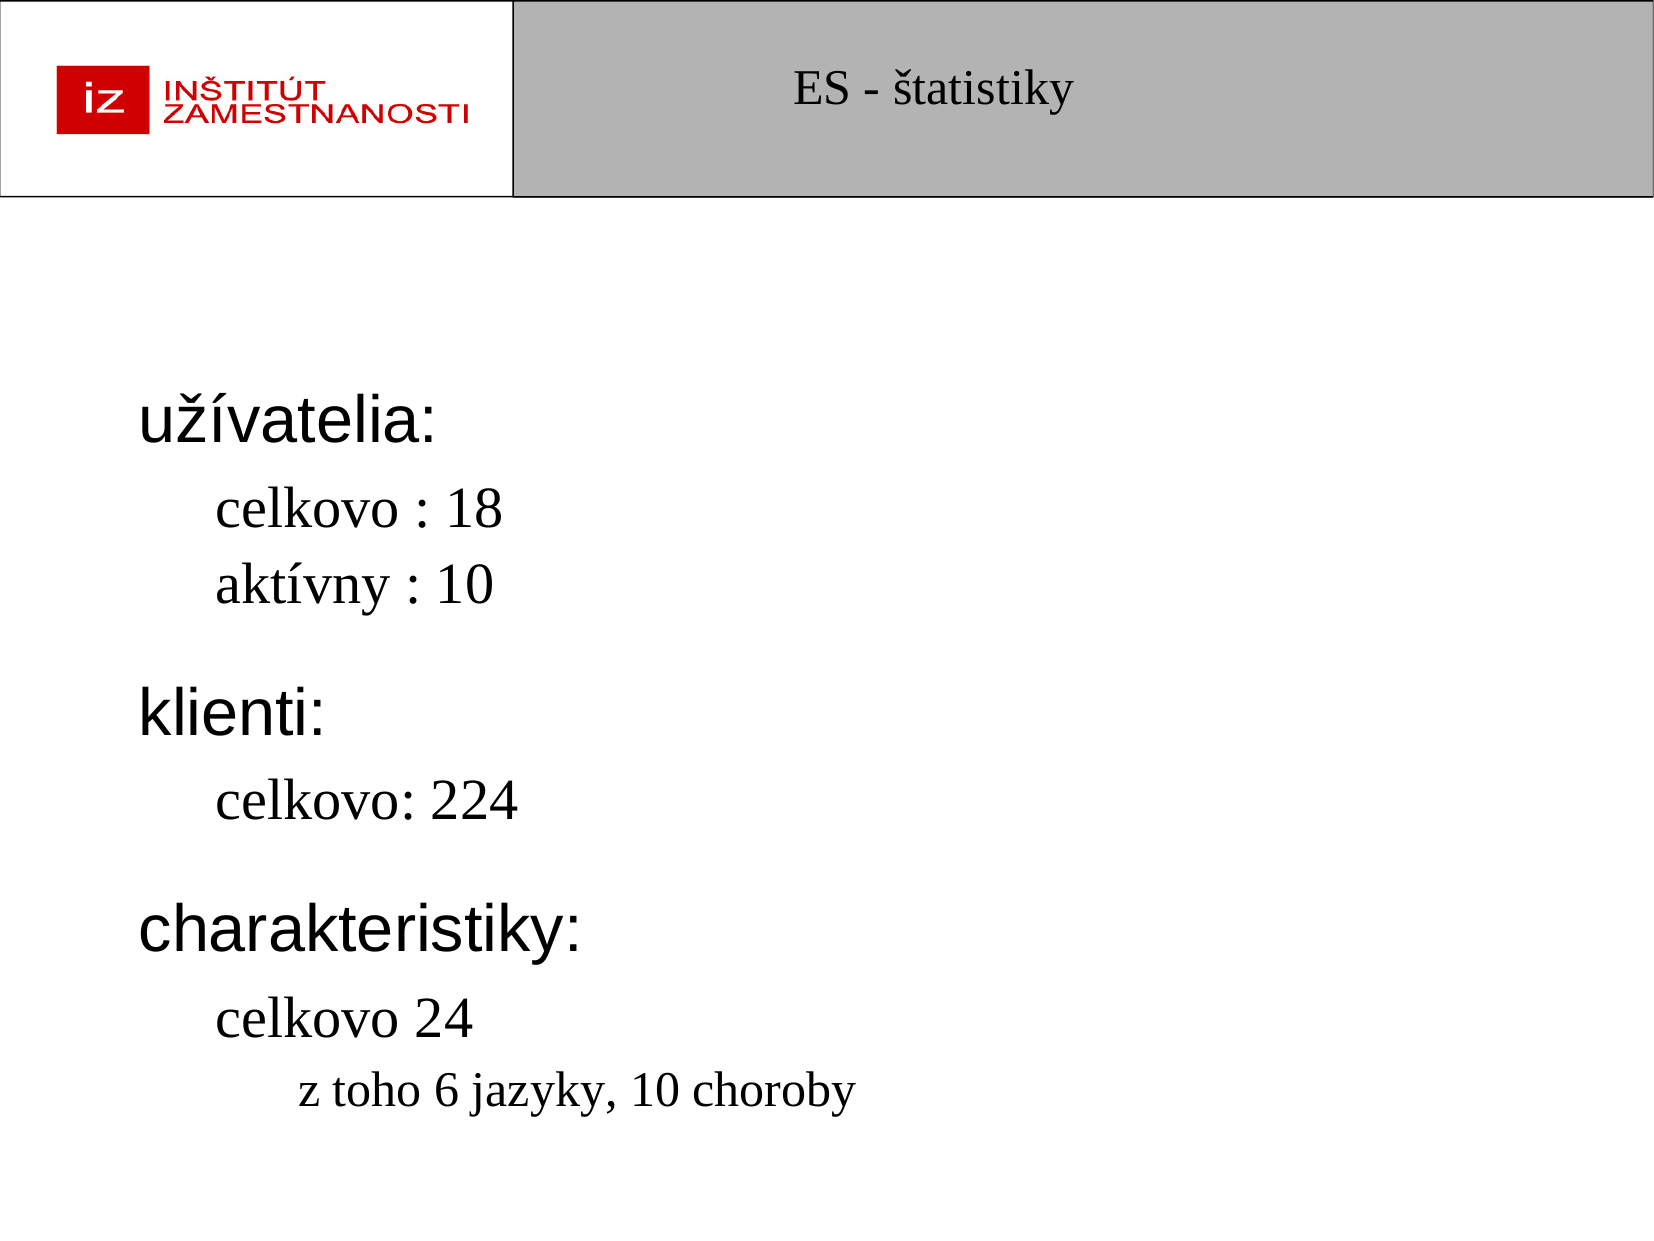

ES - štatistiky
# užívatelia:
celkovo : 18
aktívny : 10
klienti:
celkovo: 224
charakteristiky:
celkovo 24
z toho 6 jazyky, 10 choroby